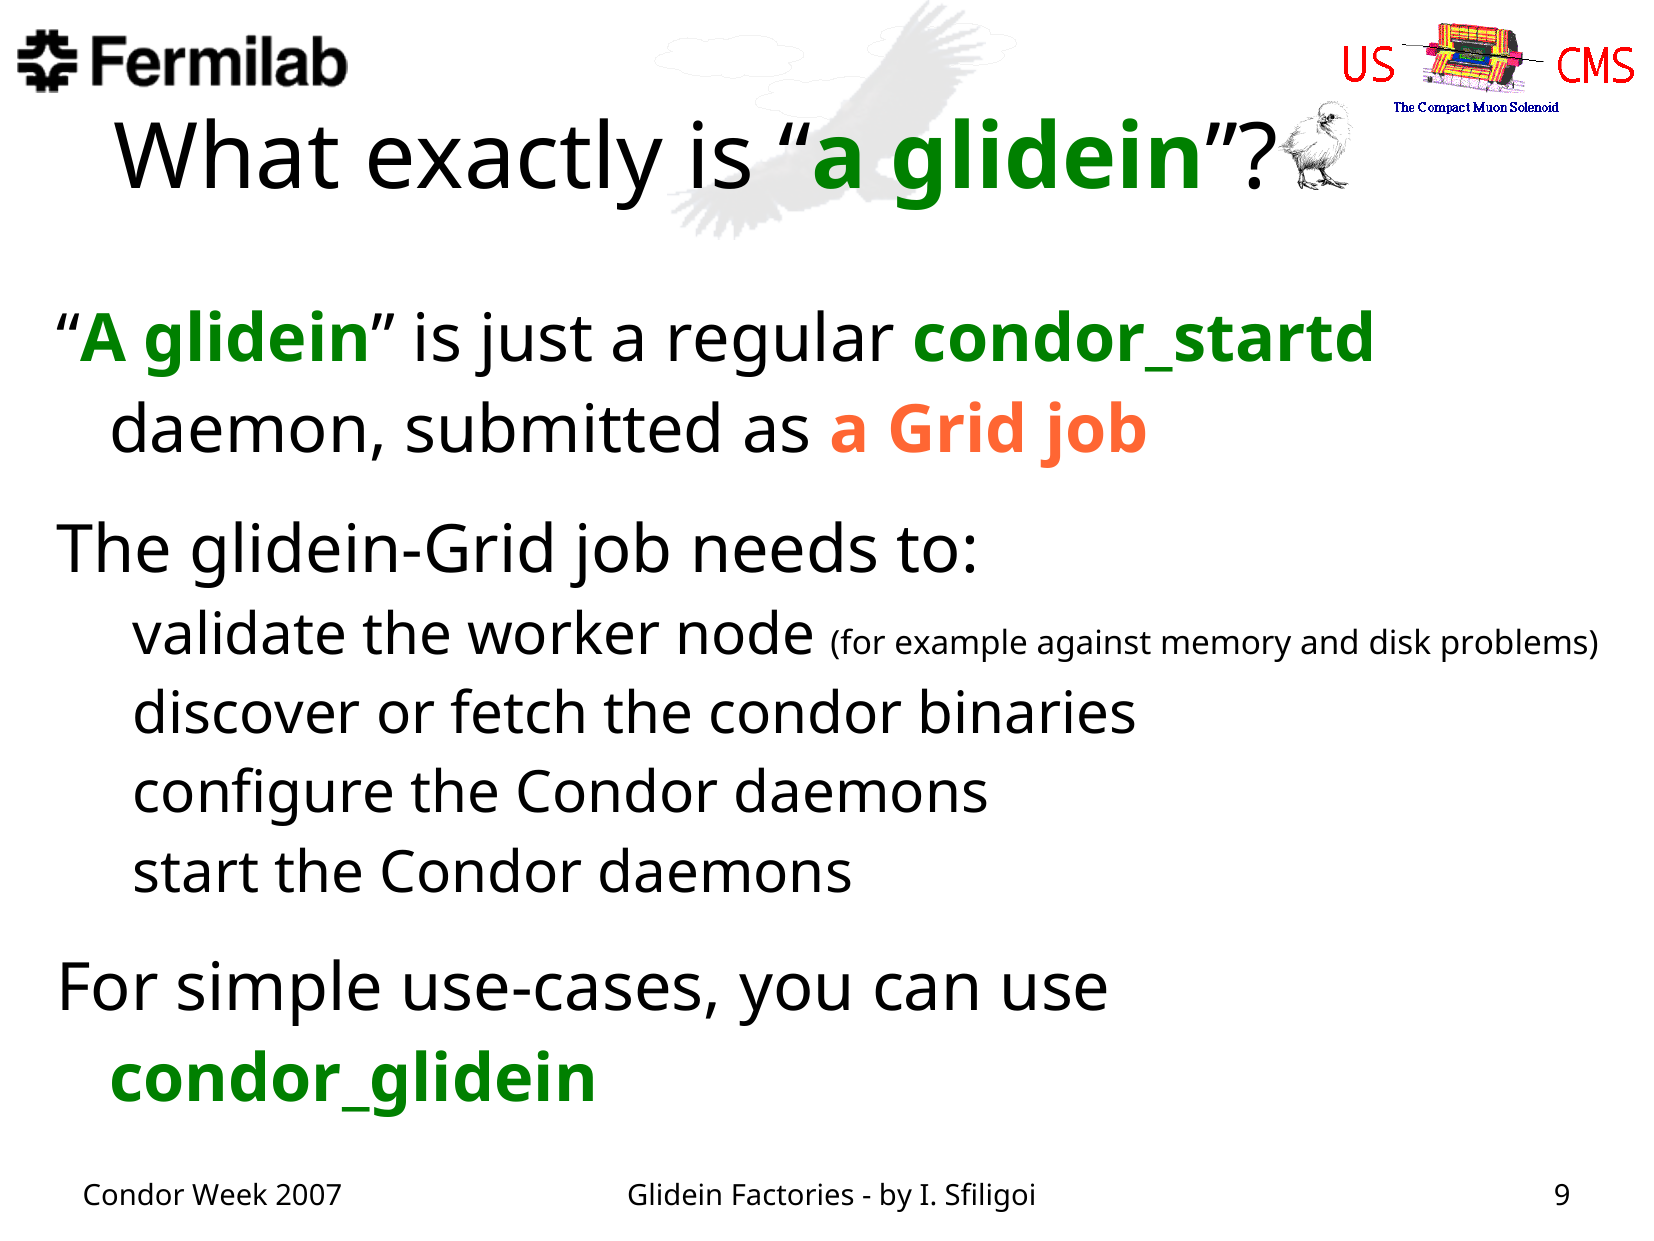

# What exactly is “a glidein”?
“A glidein” is just a regular condor_startd daemon, submitted as a Grid job
The glidein-Grid job needs to:
validate the worker node (for example against memory and disk problems)
discover or fetch the condor binaries
configure the Condor daemons
start the Condor daemons
For simple use-cases, you can use condor_glidein
Condor Week 2007
Glidein Factories - by I. Sfiligoi
9